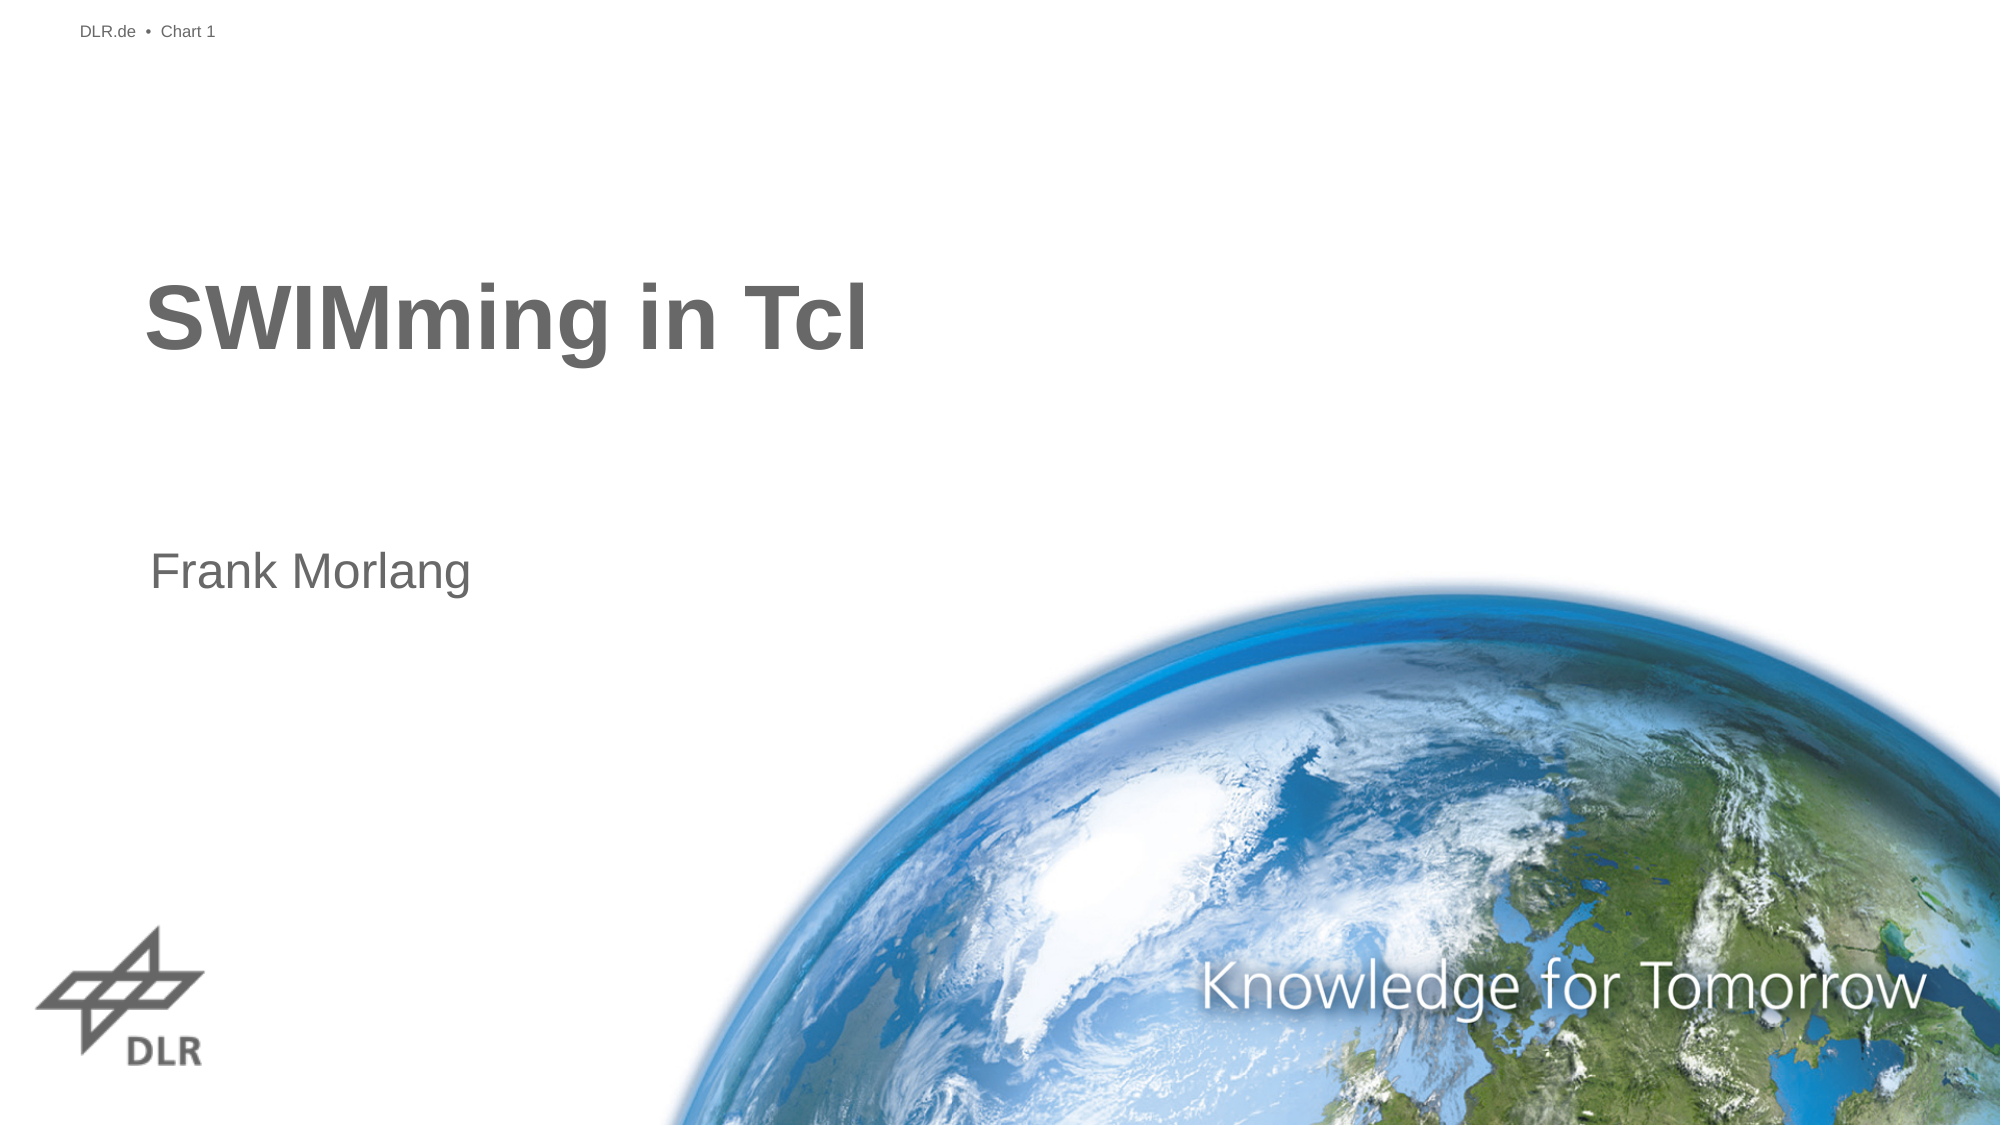

DLR.de • Chart
# SWIMming in Tcl
Frank Morlang